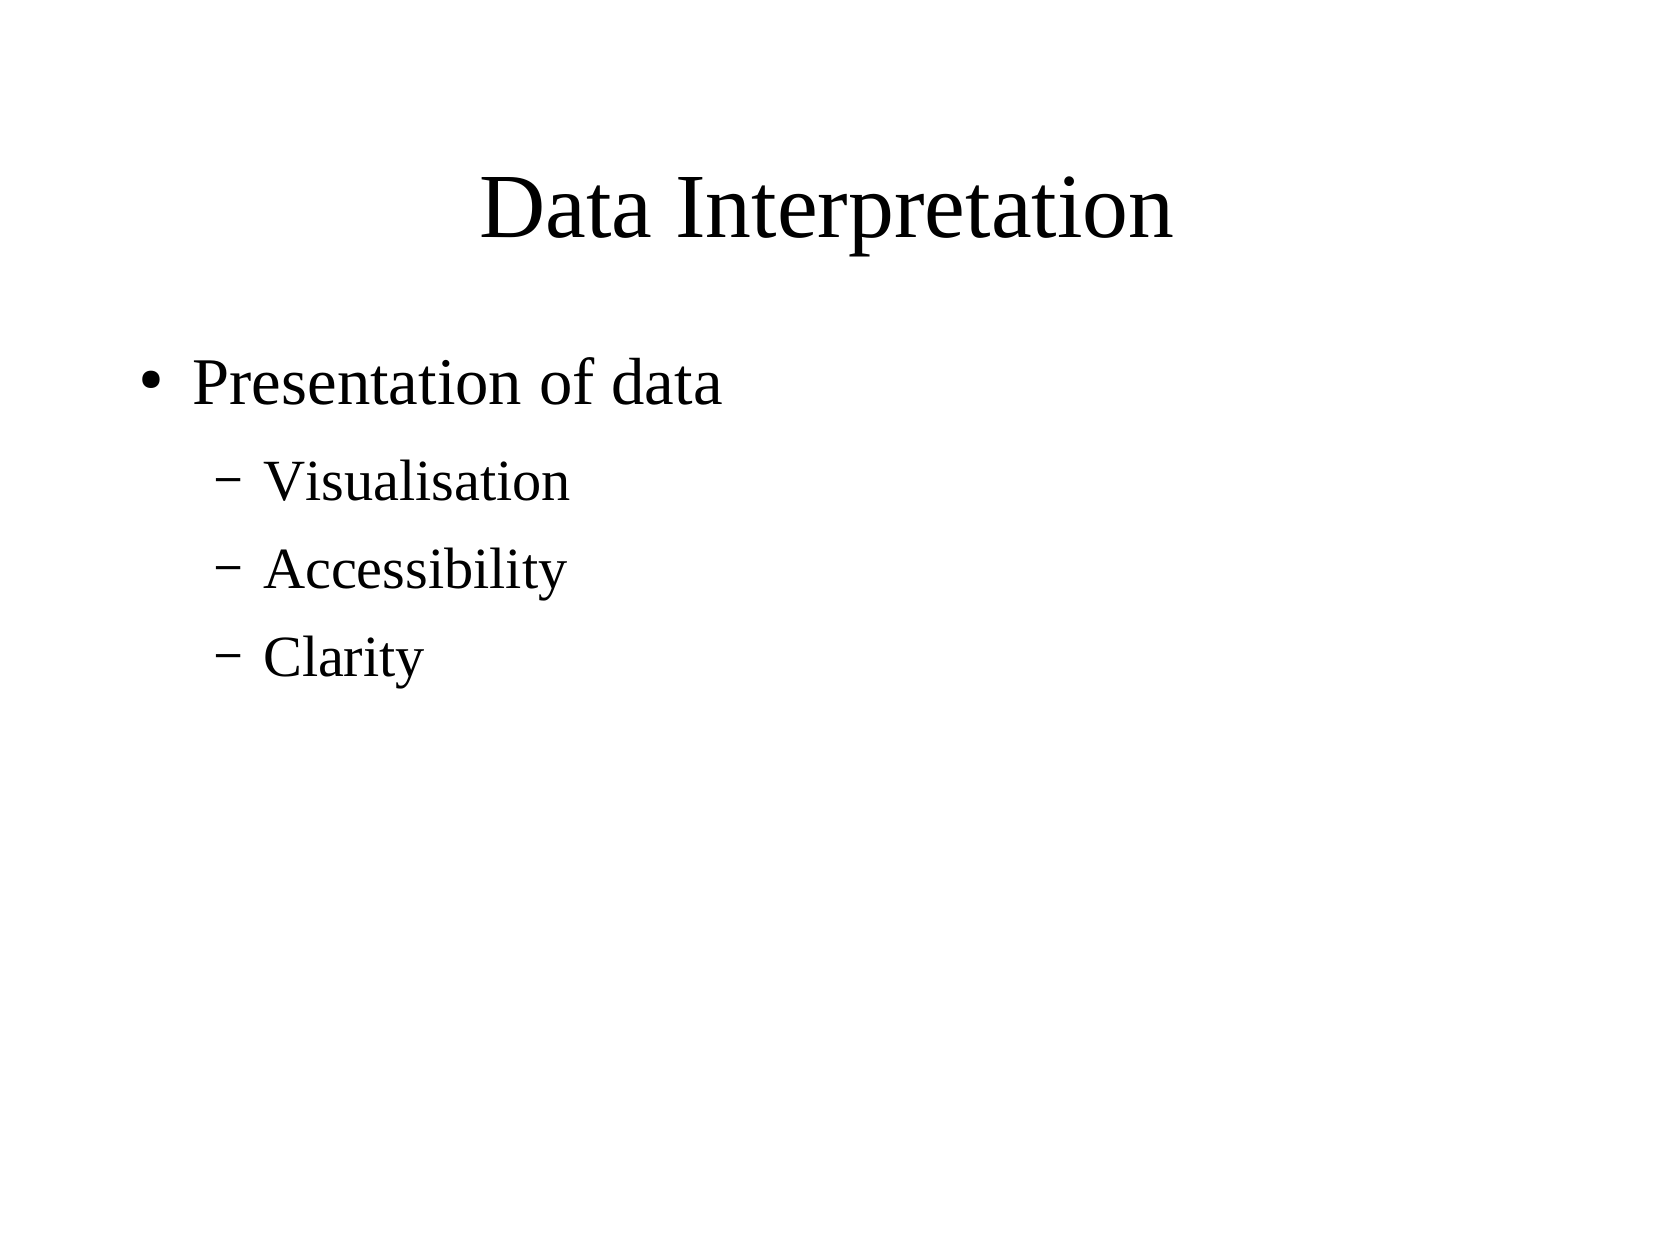

# Data Interpretation
Presentation of data
Visualisation
Accessibility
Clarity